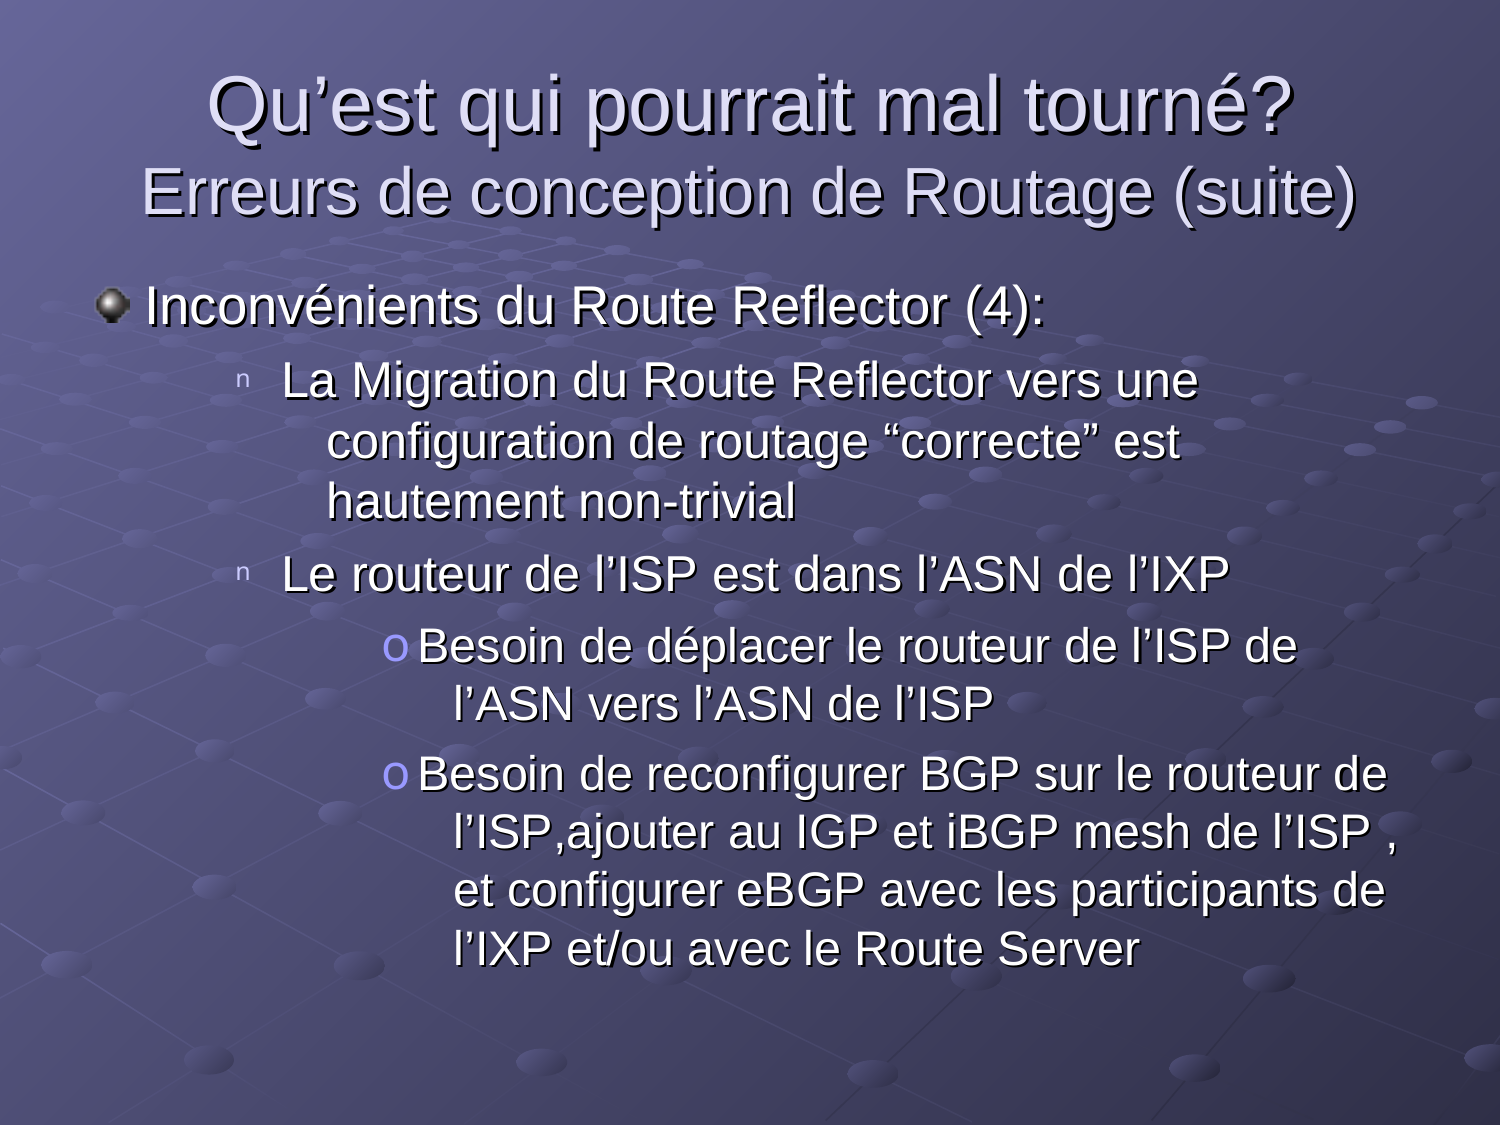

# Qu’est qui pourrait mal tourné? Erreurs de conception de Routage (suite)
Inconvénients du Route Reflector (4):
La Migration du Route Reflector vers une configuration de routage “correcte” est hautement non-trivial
Le routeur de l’ISP est dans l’ASN de l’IXP
Besoin de déplacer le routeur de l’ISP de l’ASN vers l’ASN de l’ISP
Besoin de reconfigurer BGP sur le routeur de l’ISP,ajouter au IGP et iBGP mesh de l’ISP , et configurer eBGP avec les participants de l’IXP et/ou avec le Route Server